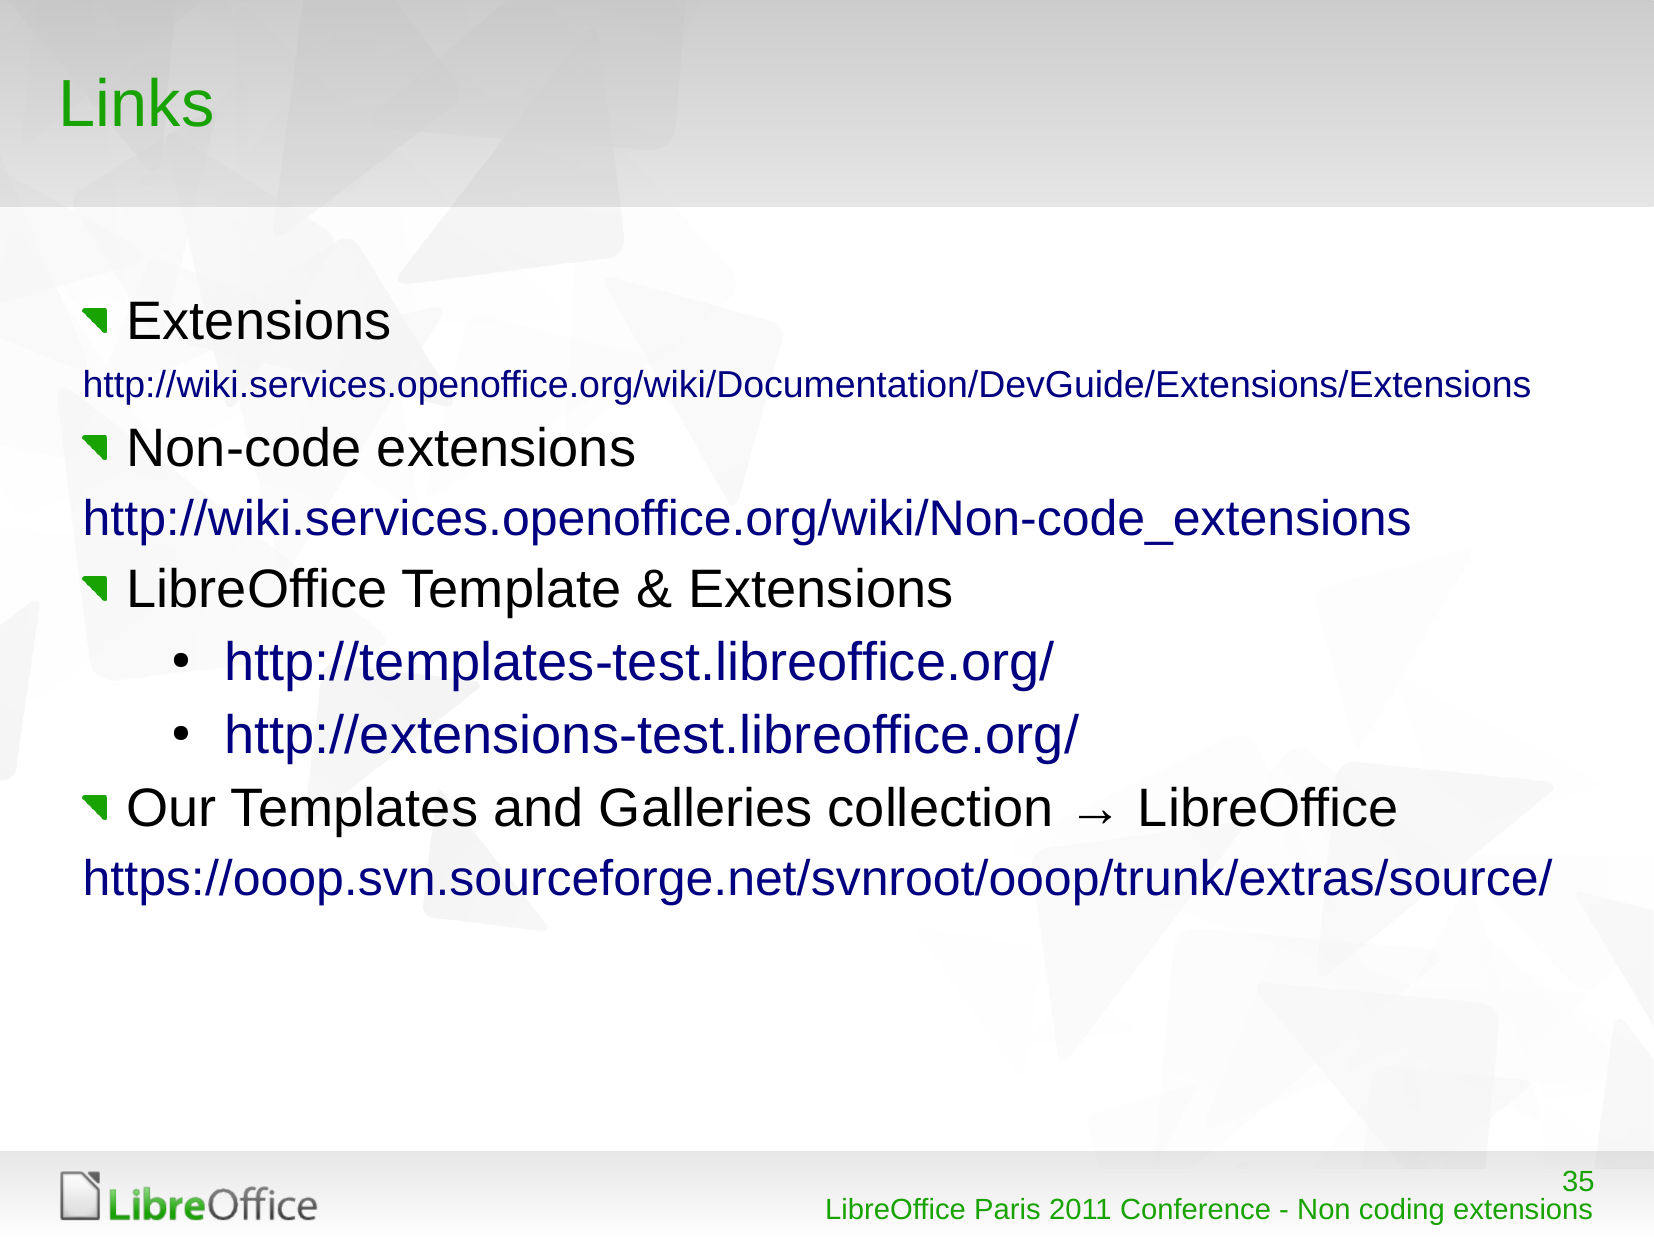

# Links
Extensions
http://wiki.services.openoffice.org/wiki/Documentation/DevGuide/Extensions/Extensions
Non-code extensions
http://wiki.services.openoffice.org/wiki/Non-code_extensions
LibreOffice Template & Extensions
http://templates-test.libreoffice.org/
http://extensions-test.libreoffice.org/
Our Templates and Galleries collection → LibreOffice
https://ooop.svn.sourceforge.net/svnroot/ooop/trunk/extras/source/
35
LibreOffice Paris 2011 Conference - Non coding extensions